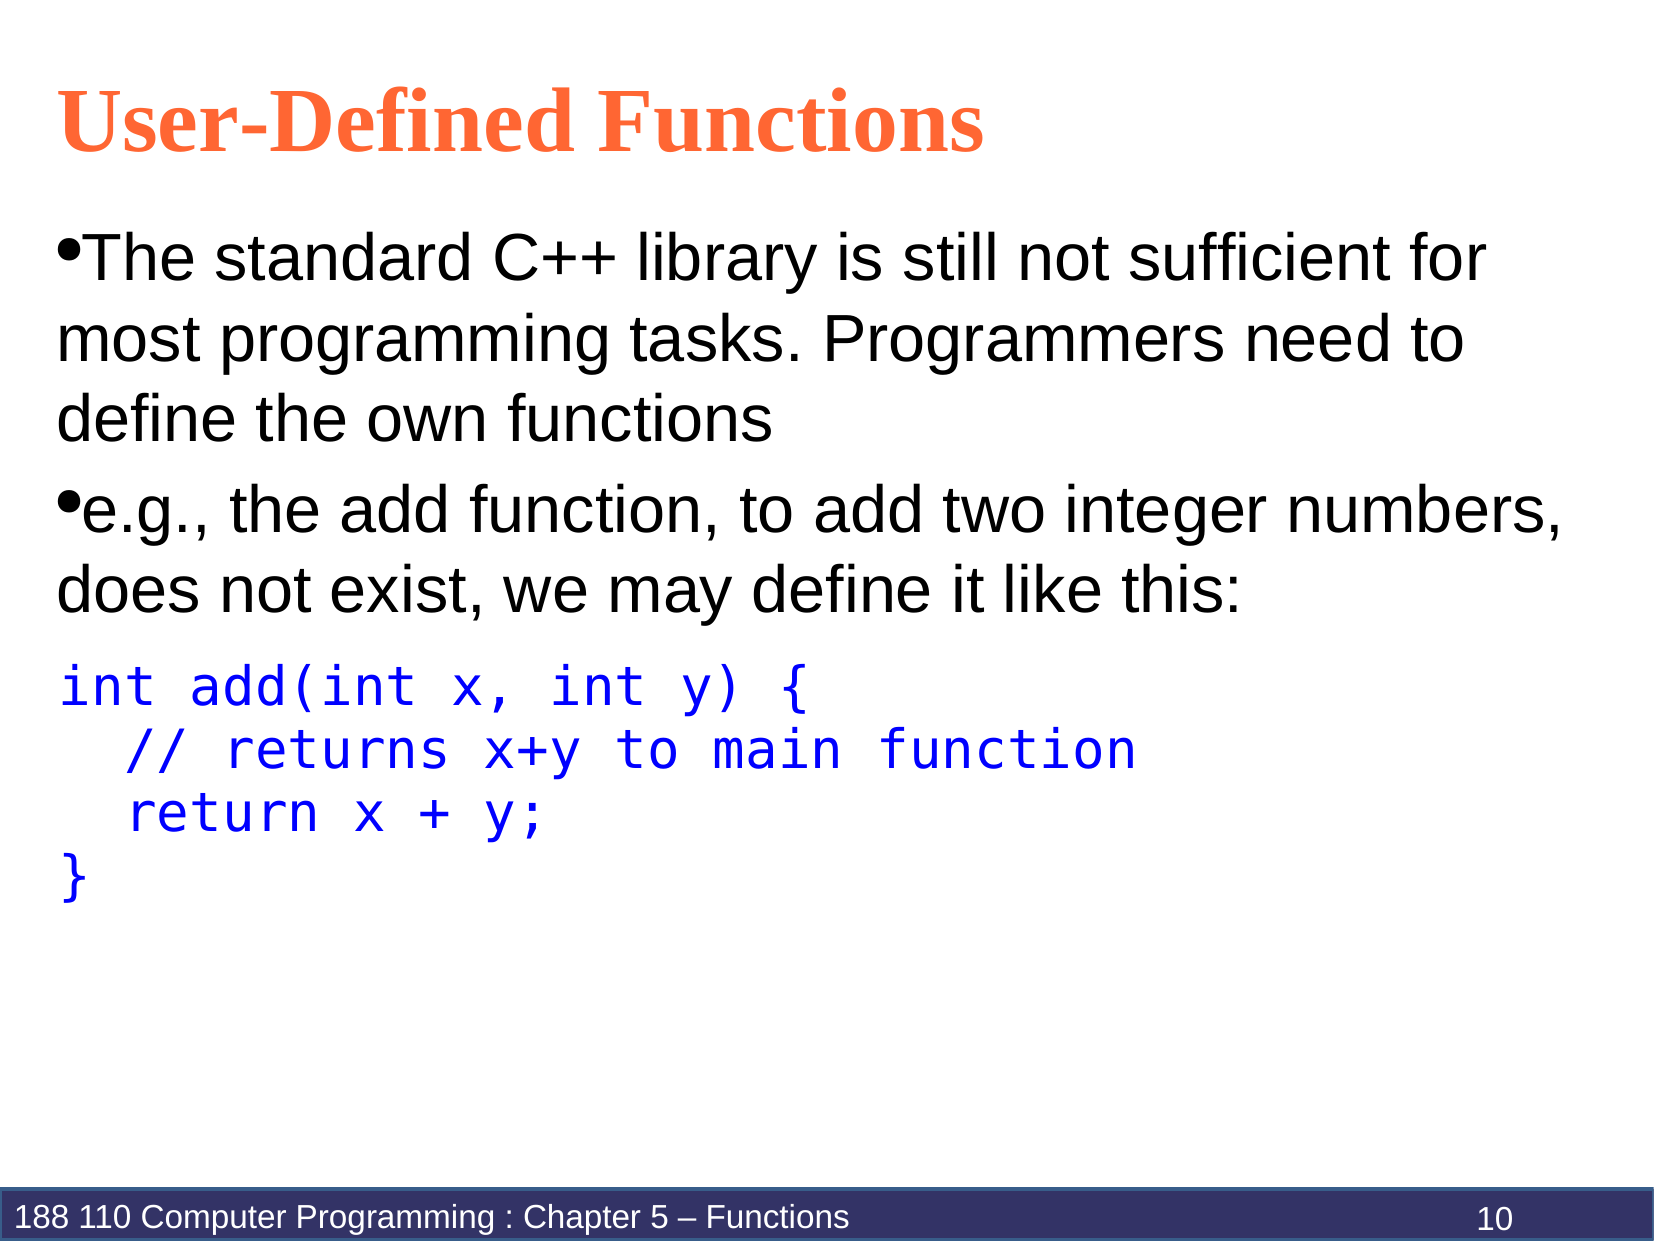

# User-Defined Functions
The standard C++ library is still not sufficient for most programming tasks. Programmers need to define the own functions
e.g., the add function, to add two integer numbers, does not exist, we may define it like this:
int add(int x, int y) {
 // returns x+y to main function
 return x + y;
}